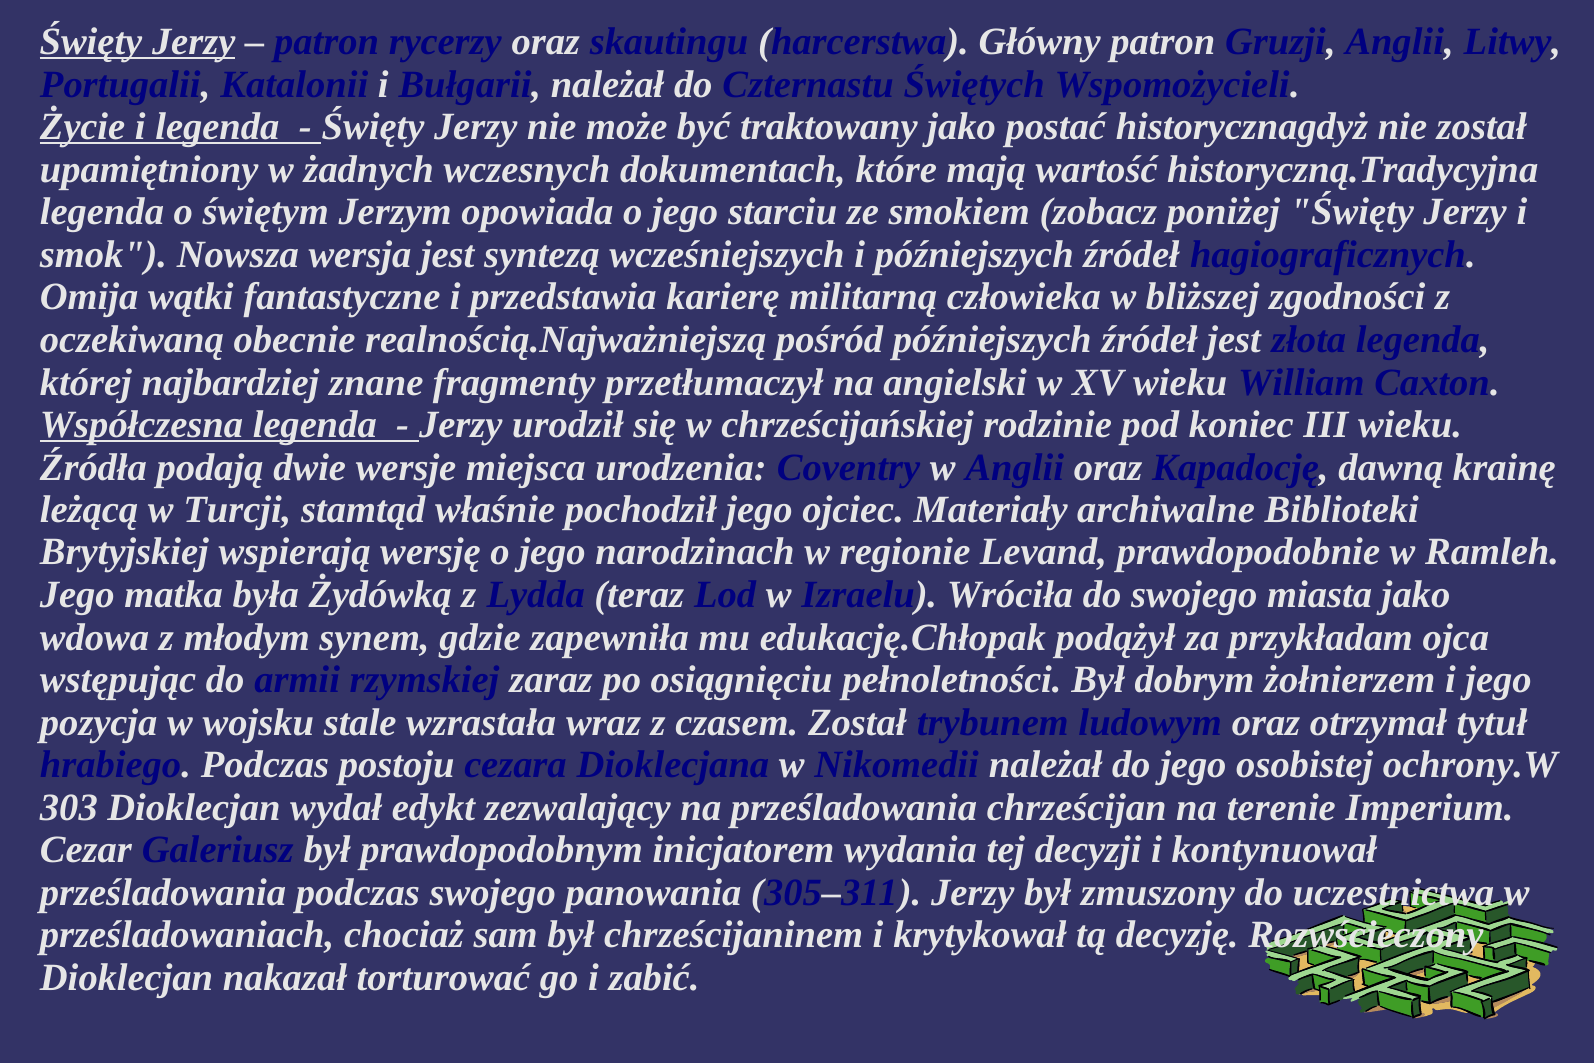

# Święty Jerzy – patron rycerzy oraz skautingu (harcerstwa). Główny patron Gruzji, Anglii, Litwy, Portugalii, Katalonii i Bułgarii, należał do Czternastu Świętych Wspomożycieli. 		Życie i legenda - Święty Jerzy nie może być traktowany jako postać historycznagdyż nie został upamiętniony w żadnych wczesnych dokumentach, które mają wartość historyczną.Tradycyjna legenda o świętym Jerzym opowiada o jego starciu ze smokiem (zobacz poniżej "Święty Jerzy i smok"). Nowsza wersja jest syntezą wcześniejszych i późniejszych źródeł hagiograficznych. Omija wątki fantastyczne i przedstawia karierę militarną człowieka w bliższej zgodności z oczekiwaną obecnie realnością.Najważniejszą pośród późniejszych źródeł jest złota legenda, której najbardziej znane fragmenty przetłumaczył na angielski w XV wieku William Caxton. Współczesna legenda - Jerzy urodził się w chrześcijańskiej rodzinie pod koniec III wieku. Źródła podają dwie wersje miejsca urodzenia: Coventry w Anglii oraz Kapadocję, dawną krainę leżącą w Turcji, stamtąd właśnie pochodził jego ojciec. Materiały archiwalne Biblioteki Brytyjskiej wspierają wersję o jego narodzinach w regionie Levand, prawdopodobnie w Ramleh. Jego matka była Żydówką z Lydda (teraz Lod w Izraelu). Wróciła do swojego miasta jako wdowa z młodym synem, gdzie zapewniła mu edukację.Chłopak podążył za przykładam ojca wstępując do armii rzymskiej zaraz po osiągnięciu pełnoletności. Był dobrym żołnierzem i jego pozycja w wojsku stale wzrastała wraz z czasem. Został trybunem ludowym oraz otrzymał tytuł hrabiego. Podczas postoju cezara Dioklecjana w Nikomedii należał do jego osobistej ochrony.W 303 Dioklecjan wydał edykt zezwalający na prześladowania chrześcijan na terenie Imperium. Cezar Galeriusz był prawdopodobnym inicjatorem wydania tej decyzji i kontynuował prześladowania podczas swojego panowania (305–311). Jerzy był zmuszony do uczestnictwa w prześladowaniach, chociaż sam był chrześcijaninem i krytykował tą decyzję. Rozwścieczony Dioklecjan nakazał torturować go i zabić.